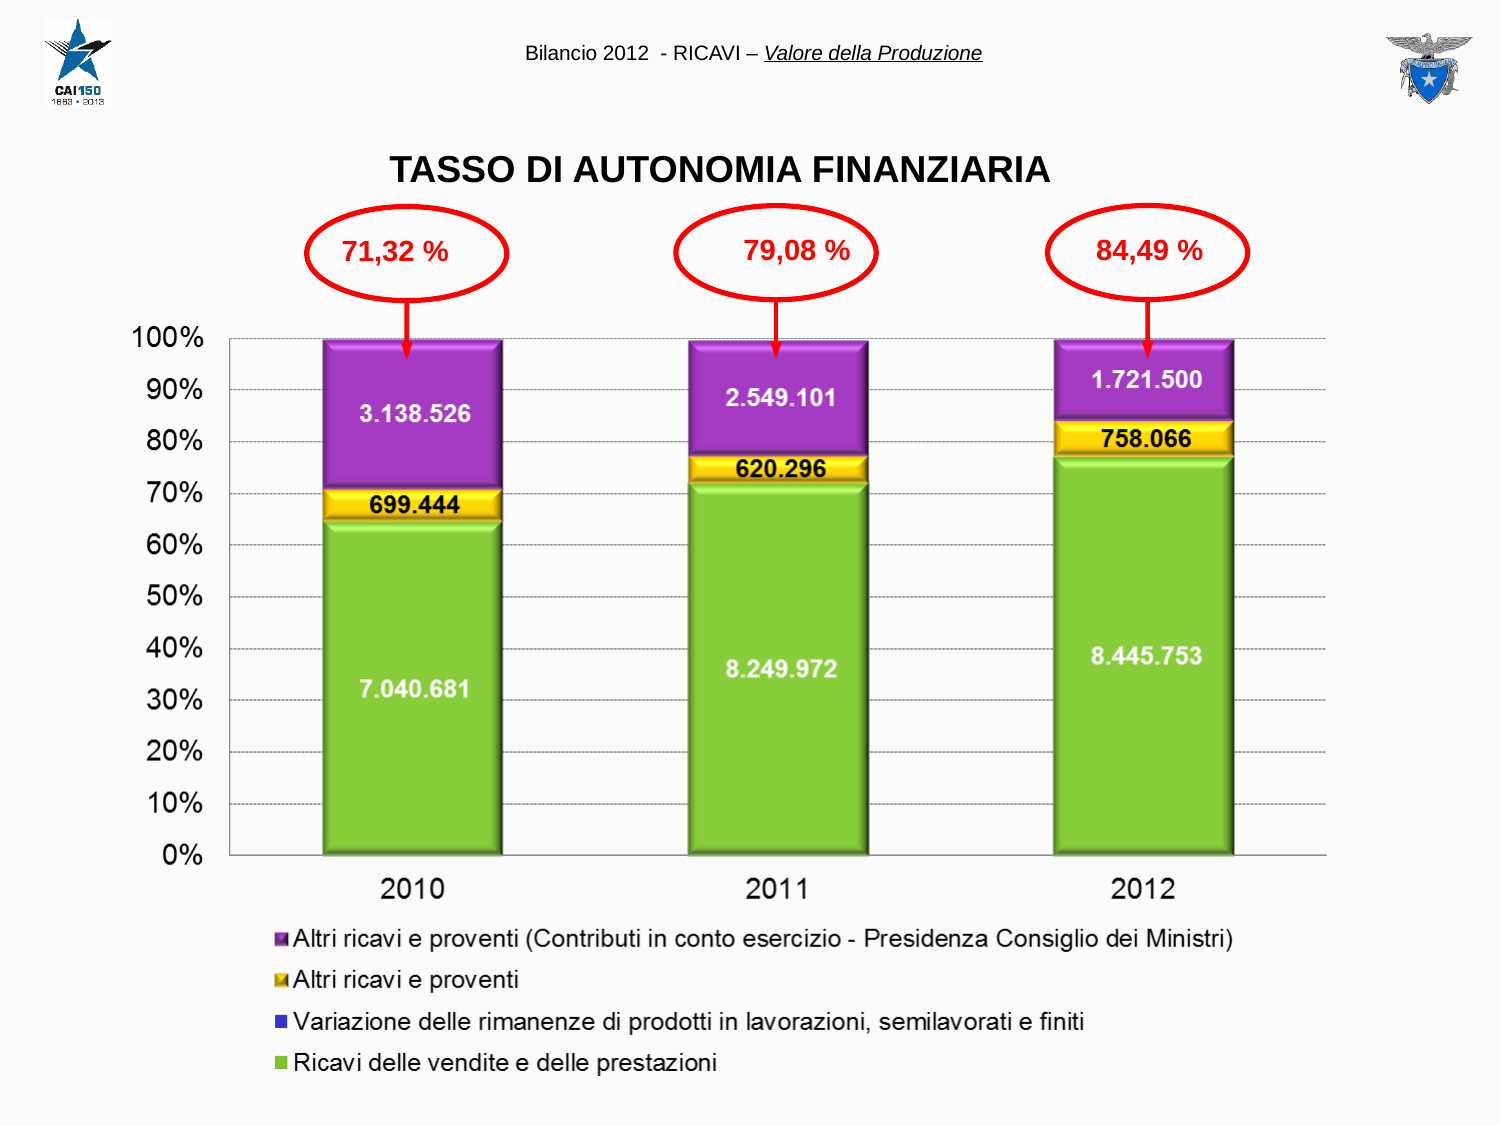

Bilancio 2012 - RICAVI – Valore della Produzione
TASSO DI AUTONOMIA FINANZIARIA
84,49 %
79,08 %
71,32 %